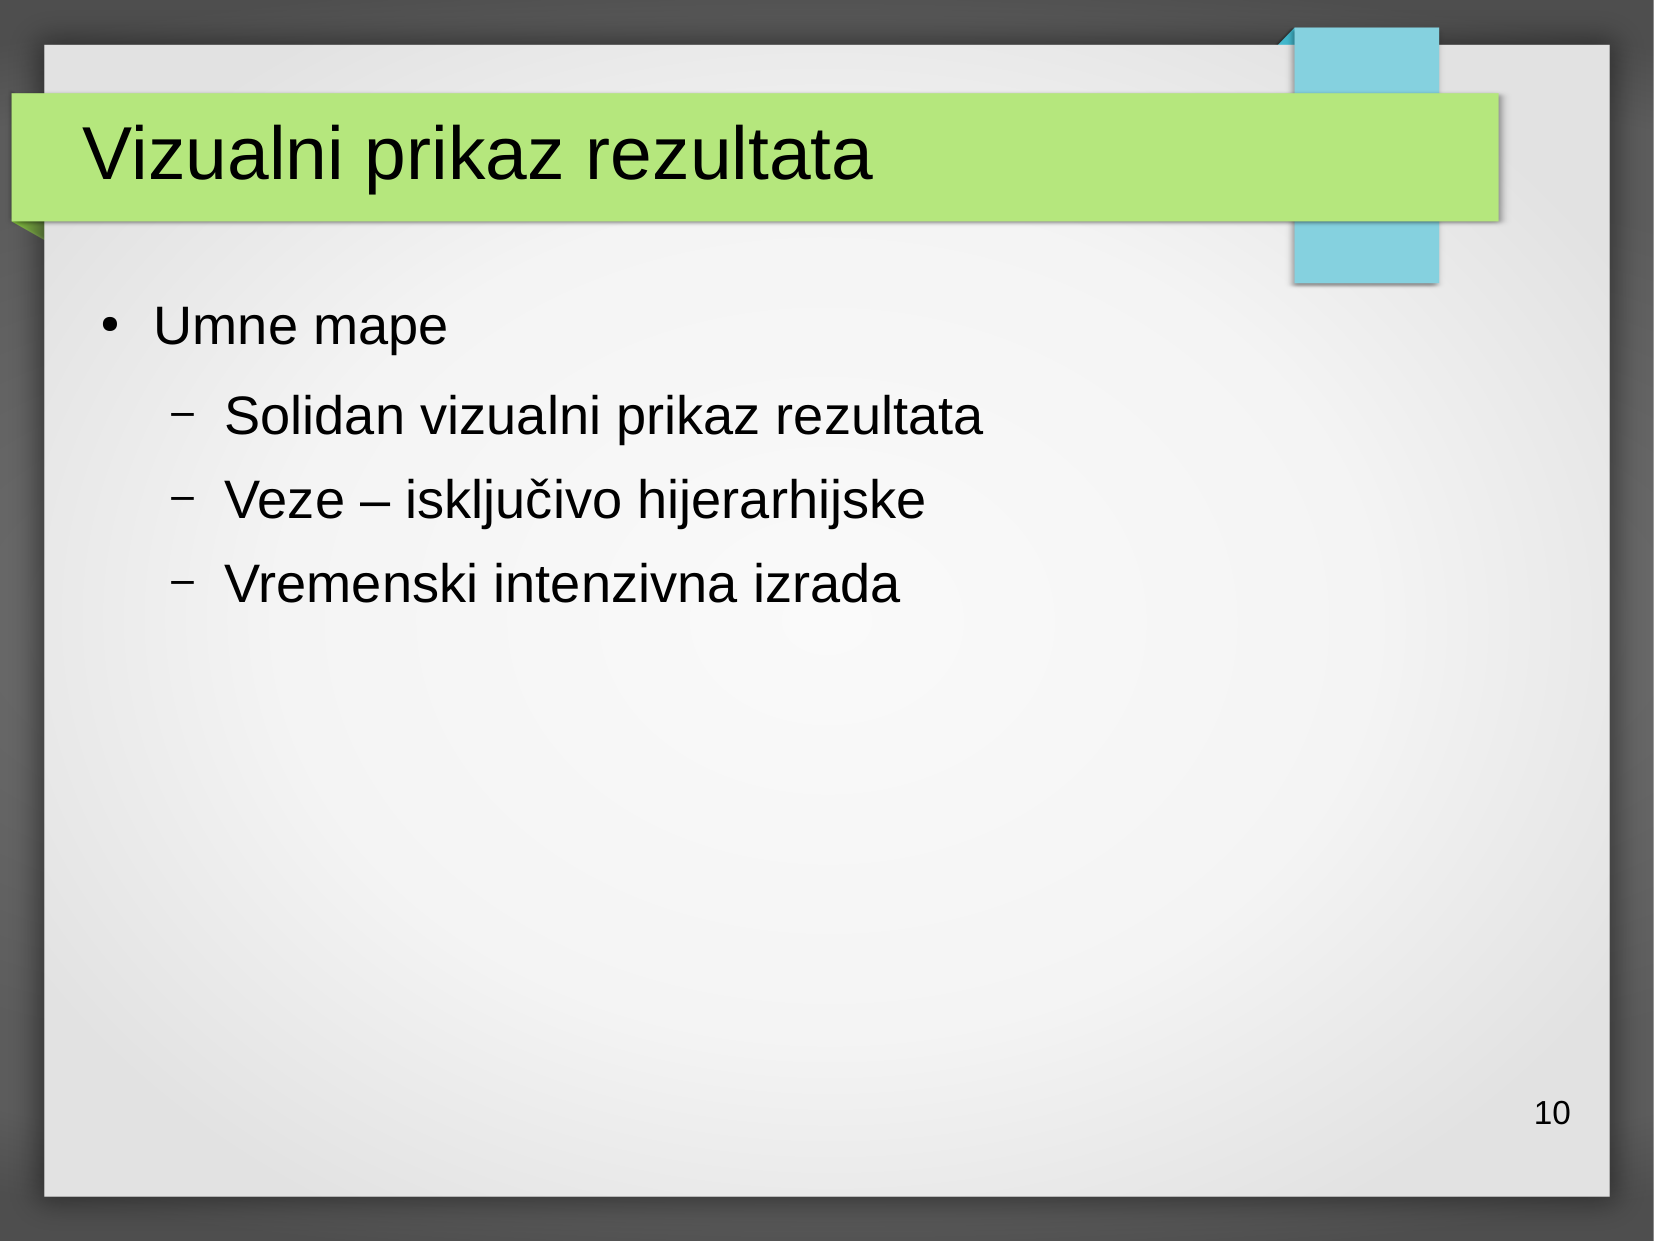

# Vizualni prikaz rezultata
Umne mape
Solidan vizualni prikaz rezultata
Veze – isključivo hijerarhijske
Vremenski intenzivna izrada
10